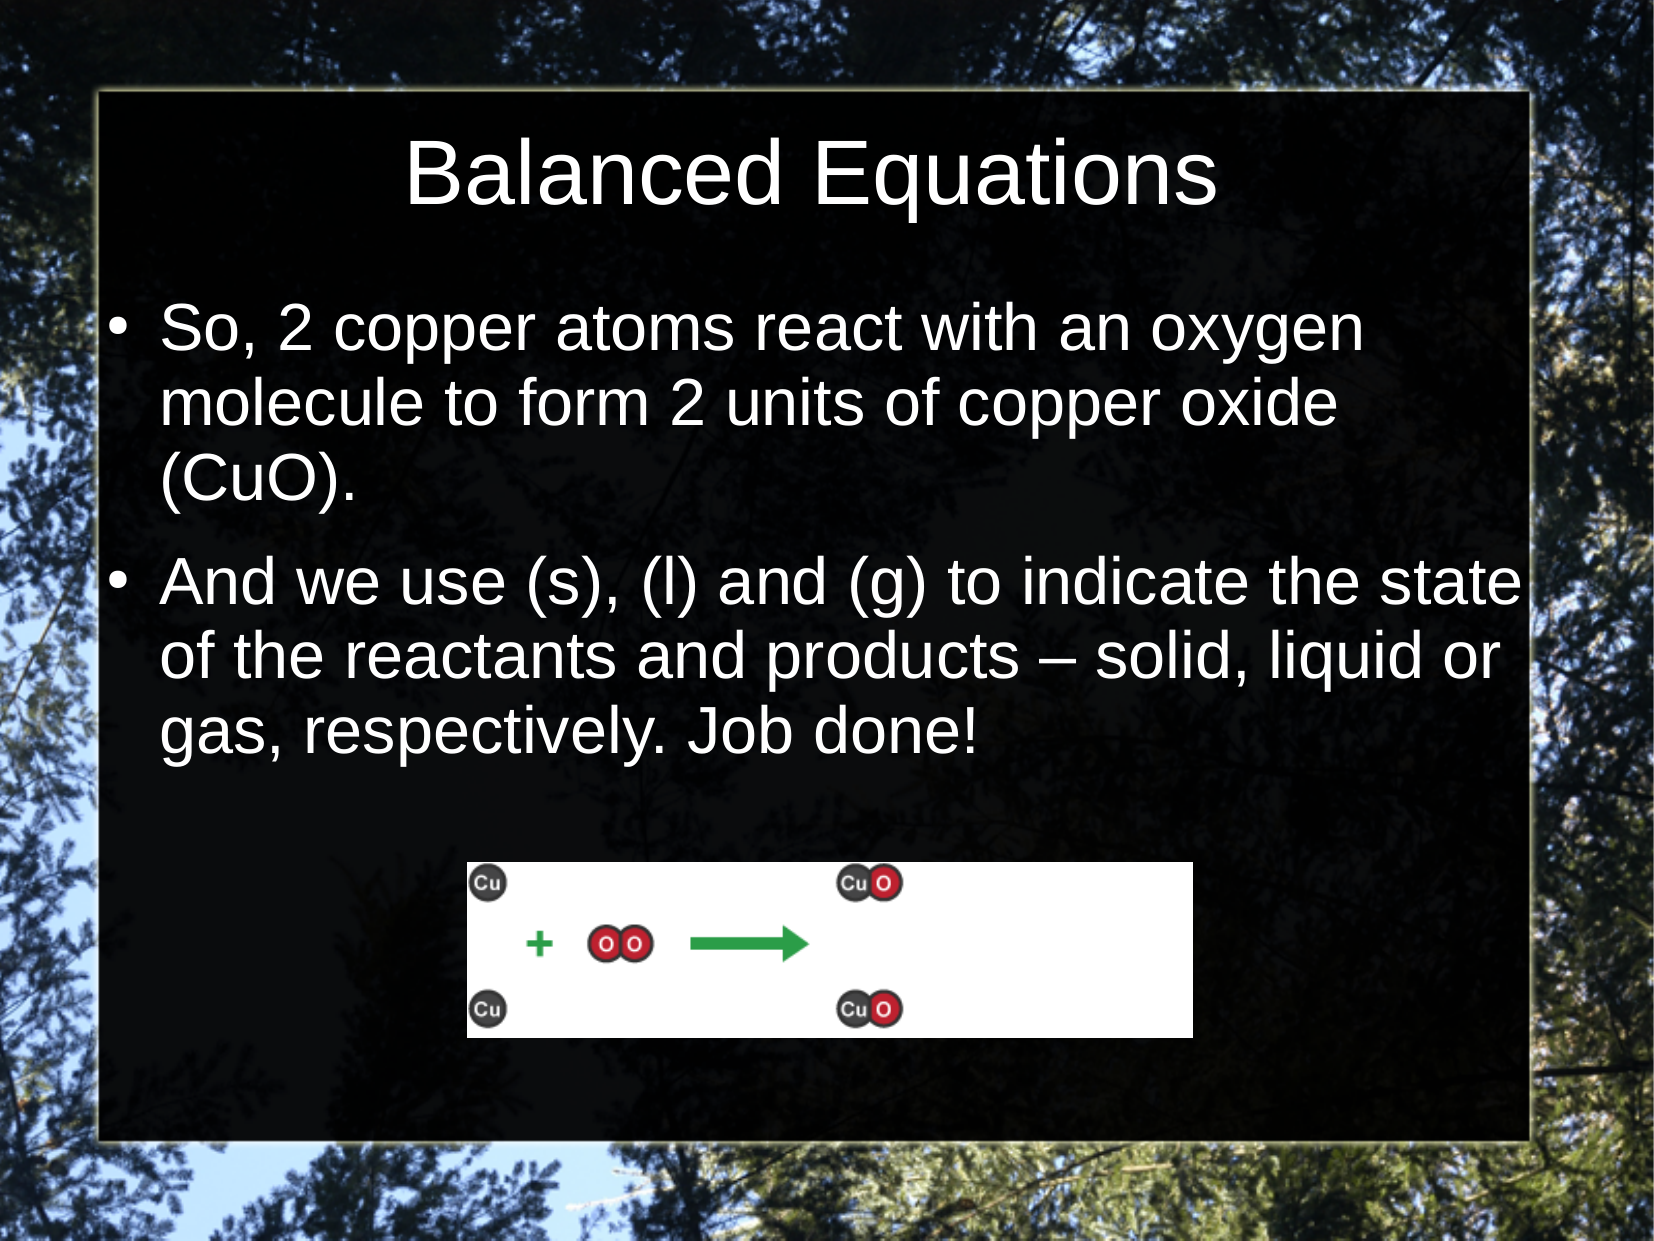

# Balanced Equations
So, 2 copper atoms react with an oxygen molecule to form 2 units of copper oxide (CuO).
And we use (s), (l) and (g) to indicate the state of the reactants and products – solid, liquid or gas, respectively. Job done!